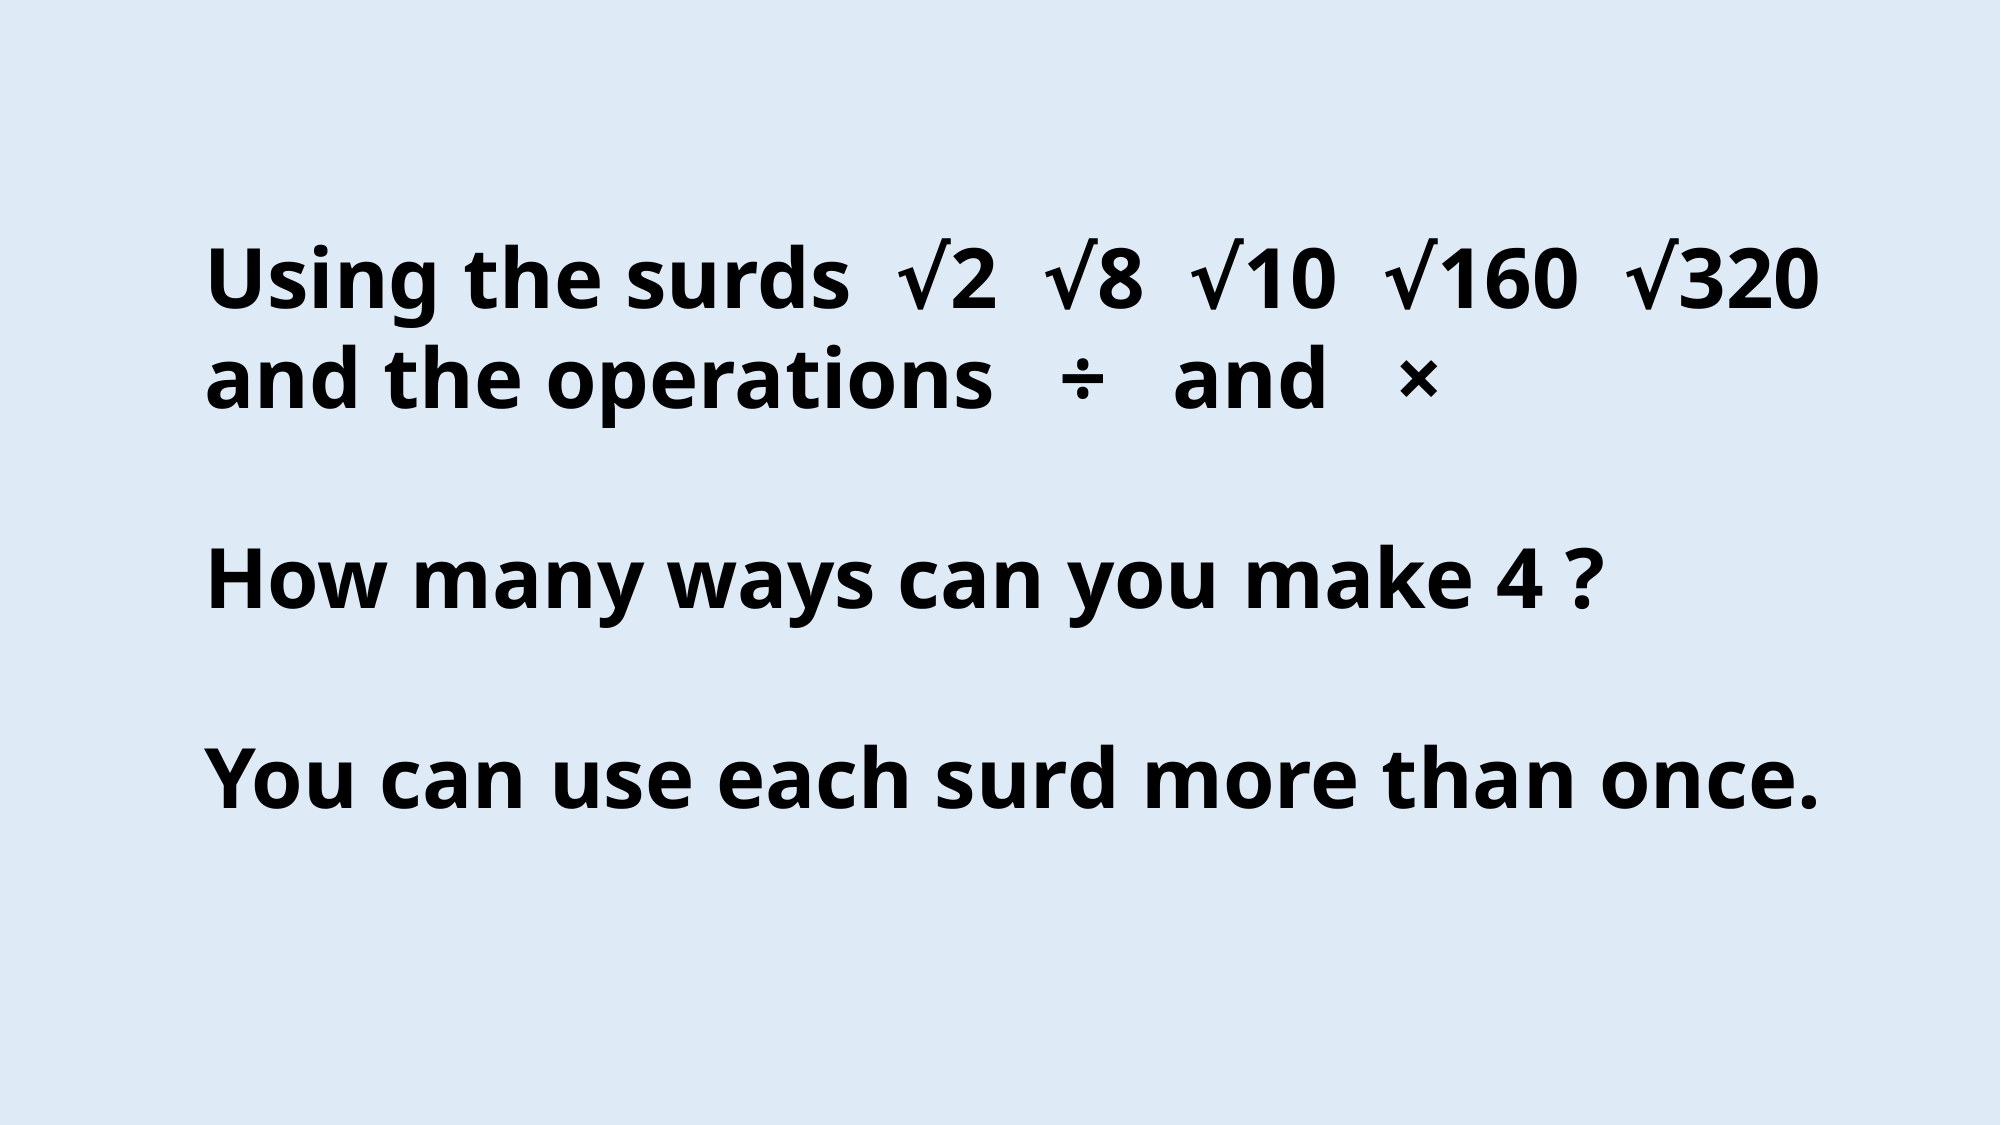

Using the surds √2 √8 √10 √160 √320 and the operations ÷ and ×
How many ways can you make 4 ?
You can use each surd more than once.